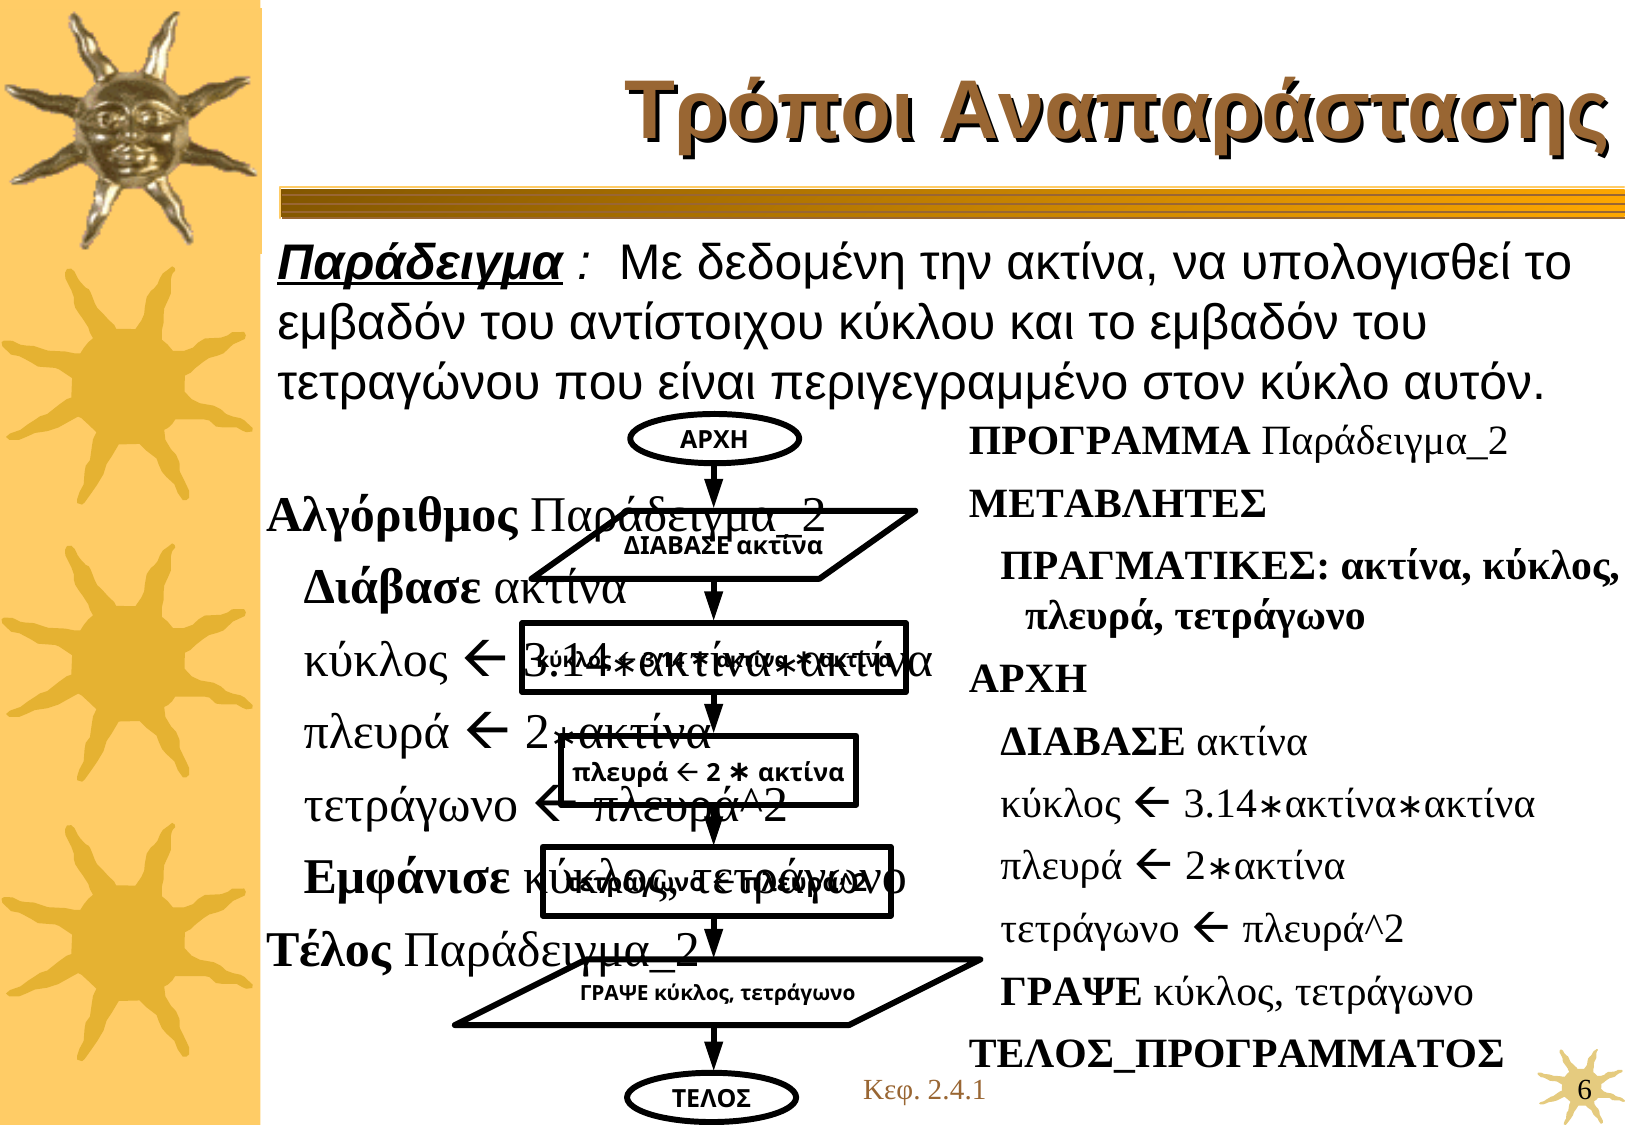

Τρόποι Αναπαράστασης
Παράδειγμα : Με δεδομένη την ακτίνα, να υπολογισθεί το εμβαδόν του αντίστοιχου κύκλου και το εμβαδόν του τετραγώνου που είναι περιγεγραμμένο στον κύκλο αυτόν.
ΠΡΟΓΡΑΜΜΑ Παράδειγμα_2
ΜΕΤΑΒΛΗΤΕΣ
 ΠΡΑΓΜΑΤΙΚΕΣ: ακτίνα, κύκλος, πλευρά, τετράγωνο
ΑΡΧΗ
 ΔΙΑΒΑΣΕ ακτίνα
 κύκλος  3.14∗ακτίνα∗ακτίνα
 πλευρά  2∗ακτίνα
 τετράγωνο  πλευρά^2
 ΓΡΑΨΕ κύκλος, τετράγωνο
ΤΕΛΟΣ_ΠΡΟΓΡΑΜΜΑΤΟΣ
ΑΡΧΗ
Αλγόριθμος Παράδειγμα_2
 Διάβασε ακτίνα
 κύκλος  3.14∗ακτίνα∗ακτίνα
 πλευρά  2∗ακτίνα
 τετράγωνο  πλευρά^2
 Εμφάνισε κύκλος, τετράγωνο
Τέλος Παράδειγμα_2
ΔΙΑΒΑΣΕ ακτίνα
κύκλος  3.14 ∗ ακτίνα ∗ ακτίνα
πλευρά  2 ∗ ακτίνα
τετράγωνο  πλευρά^2
ΓΡΑΨΕ κύκλος, τετράγωνο
Κεφ. 2.4.1
6
ΤΕΛΟΣ